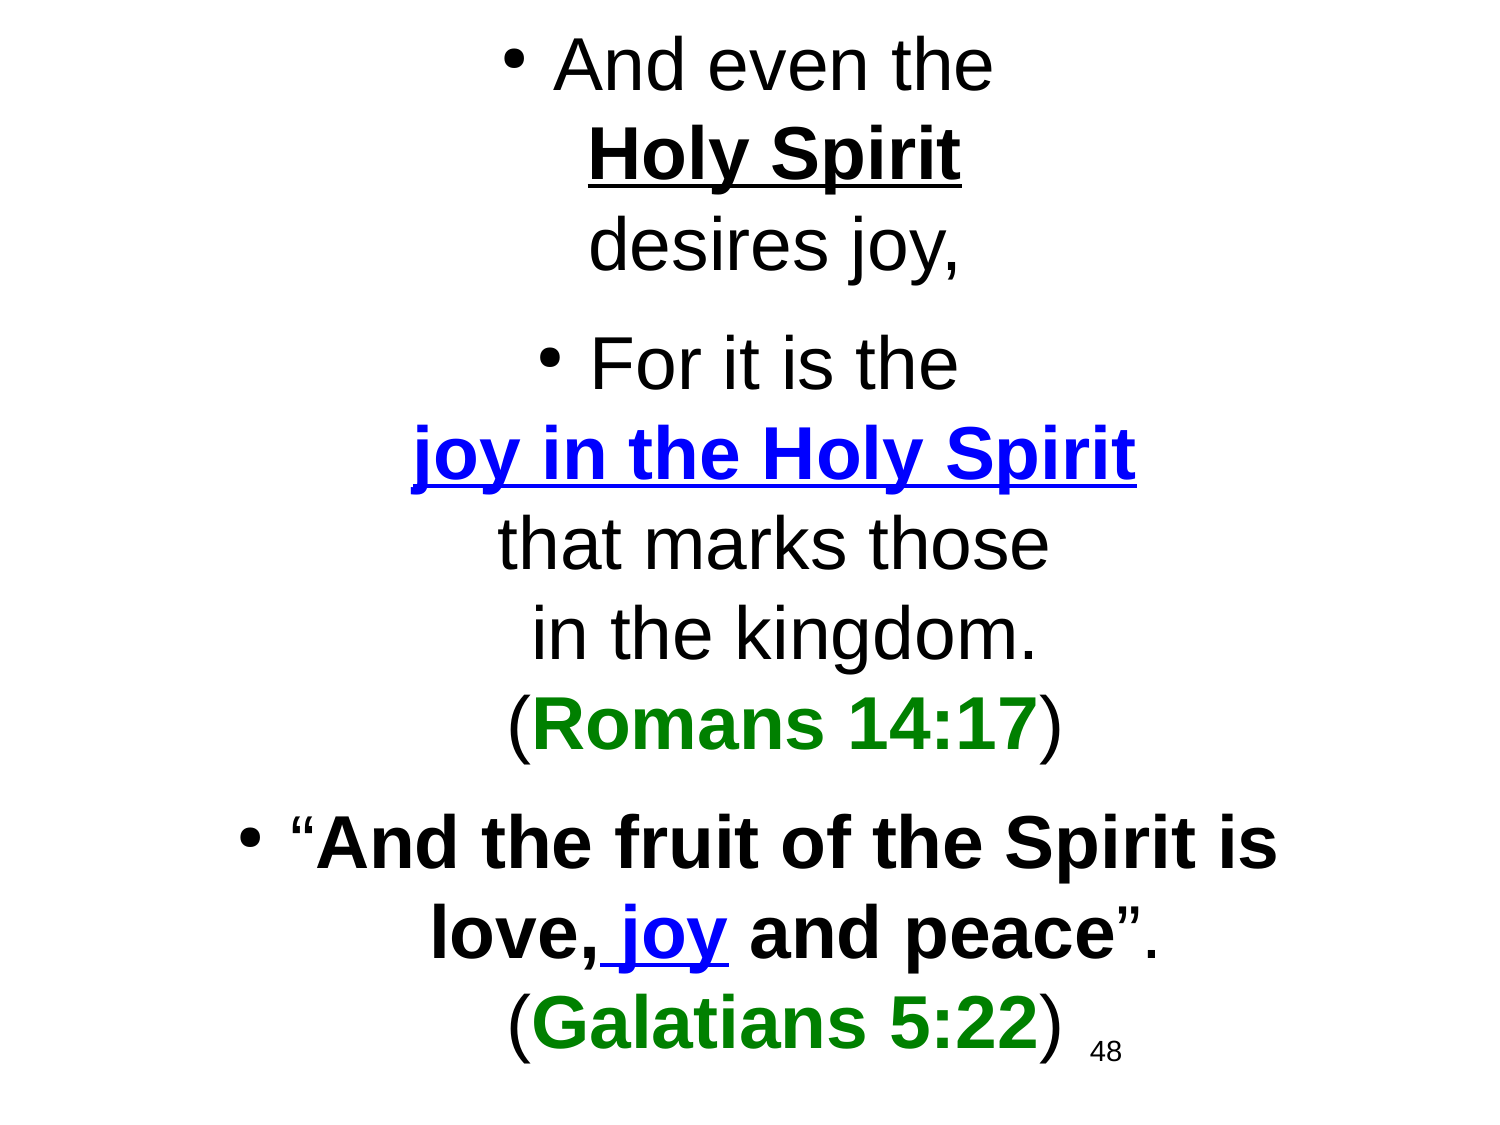

# And even the Holy Spirit desires joy,
For it is the
joy in the Holy Spirit
that marks those
in the kingdom.
(Romans 14:17)
“And the fruit of the Spirit is
 love, joy and peace”.
(Galatians 5:22)
48